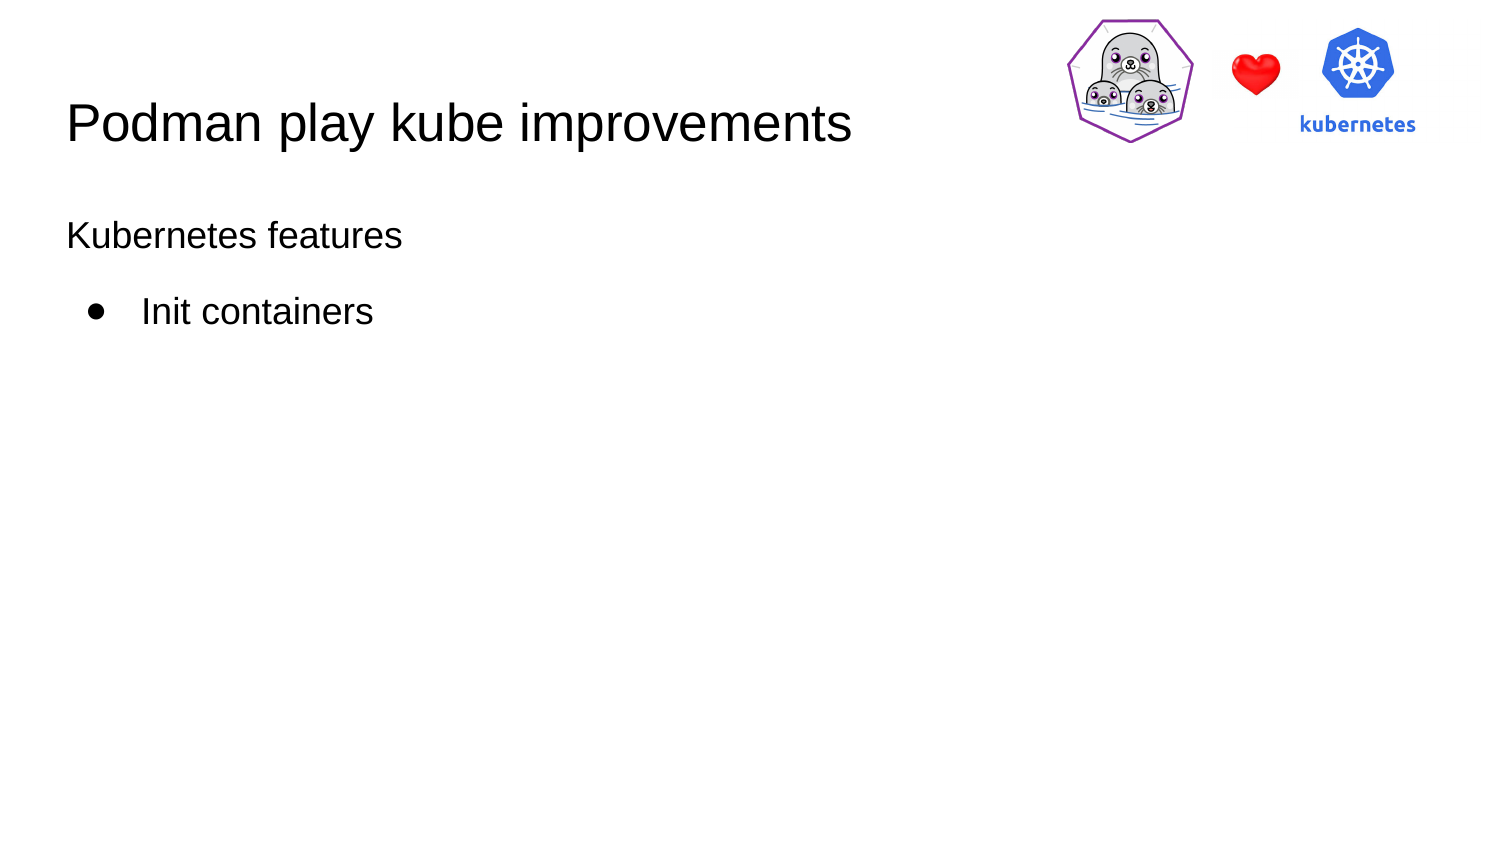

# Podman play kube improvements
Kubernetes features
Init containers